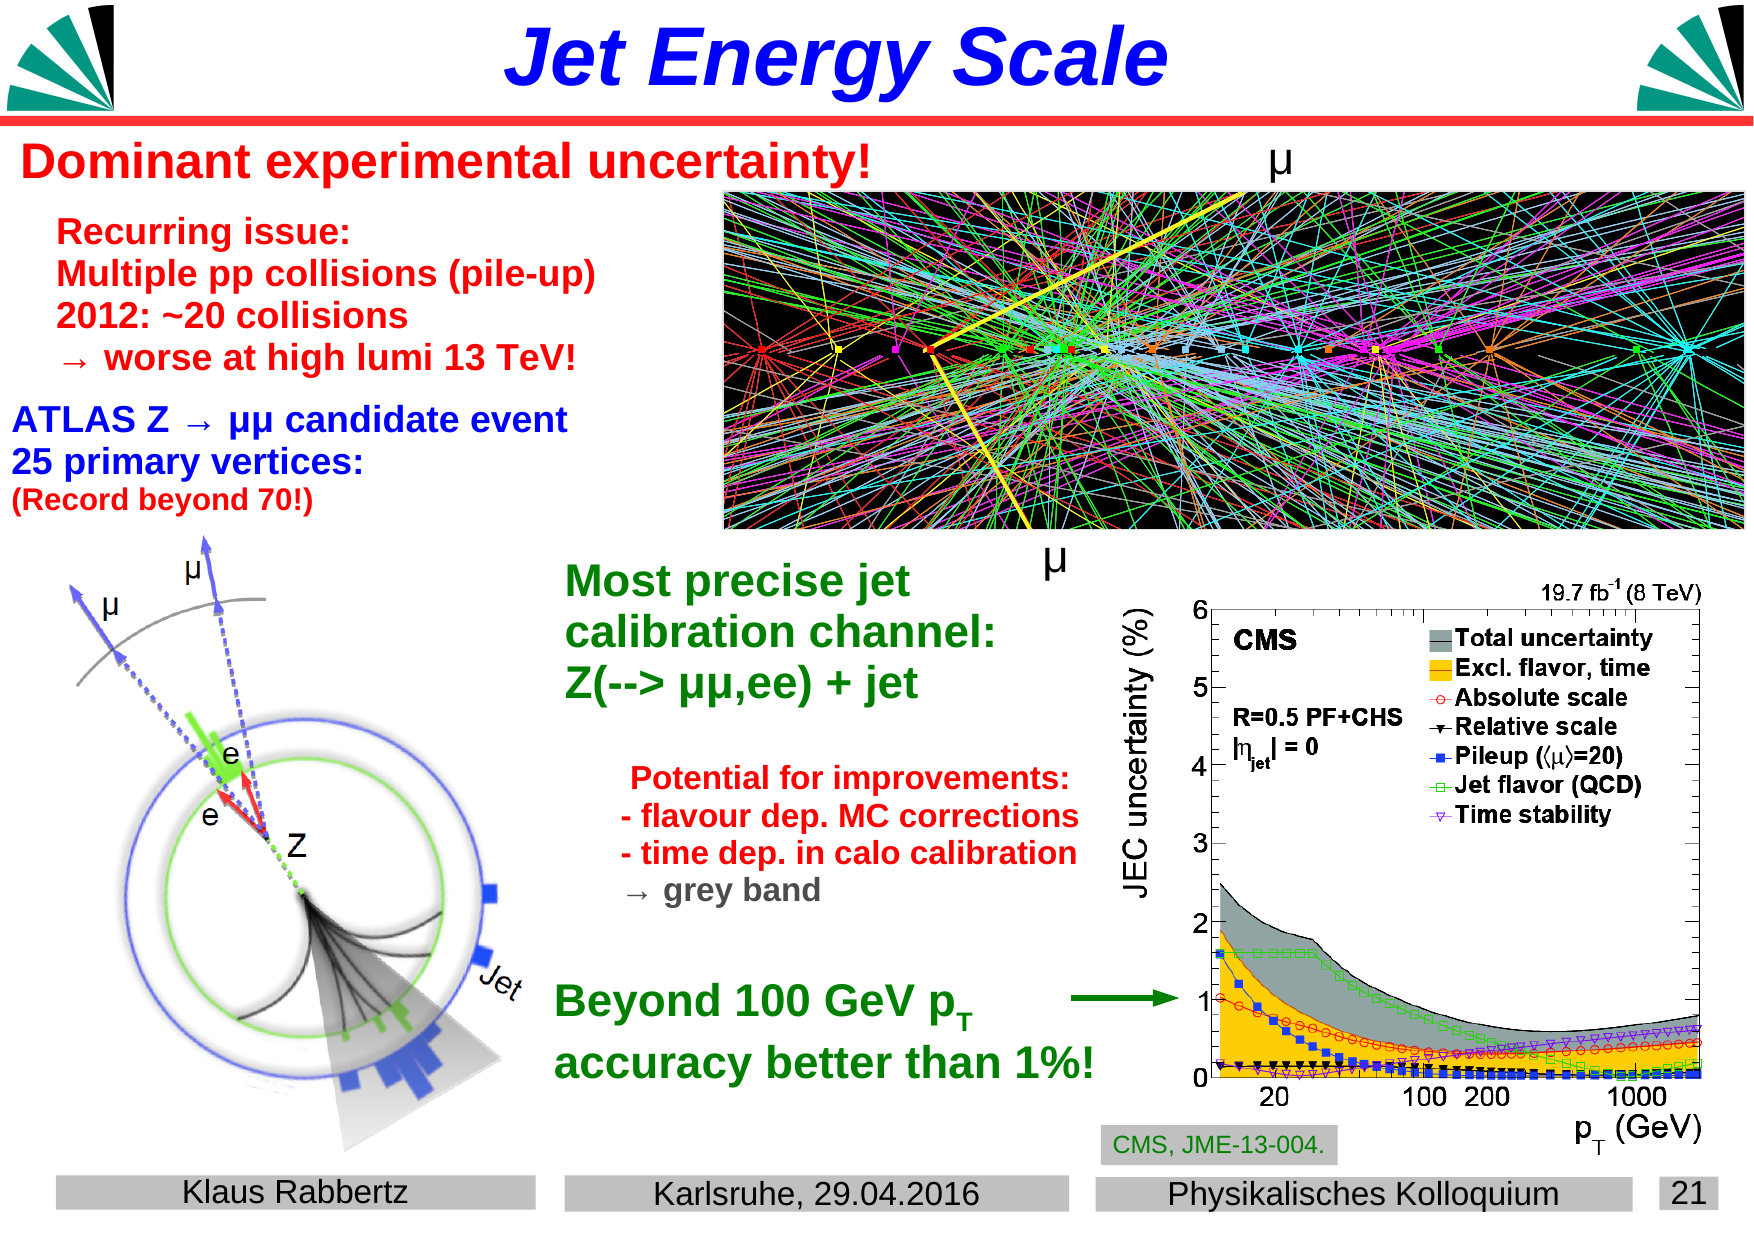

# Jet Energy Scale
μ
Dominant experimental uncertainty!
Recurring issue:
Multiple pp collisions (pile-up)
2012: ~20 collisions
→ worse at high lumi 13 TeV!
ATLAS Z → μμ candidate event
25 primary vertices:
(Record beyond 70!)
μ
Most precise jet
calibration channel:
Z(--> μμ,ee) + jet
 Potential for improvements:
- flavour dep. MC corrections
- time dep. in calo calibration
→ grey band
Beyond 100 GeV pT
accuracy better than 1%!
CMS, JME-13-004.